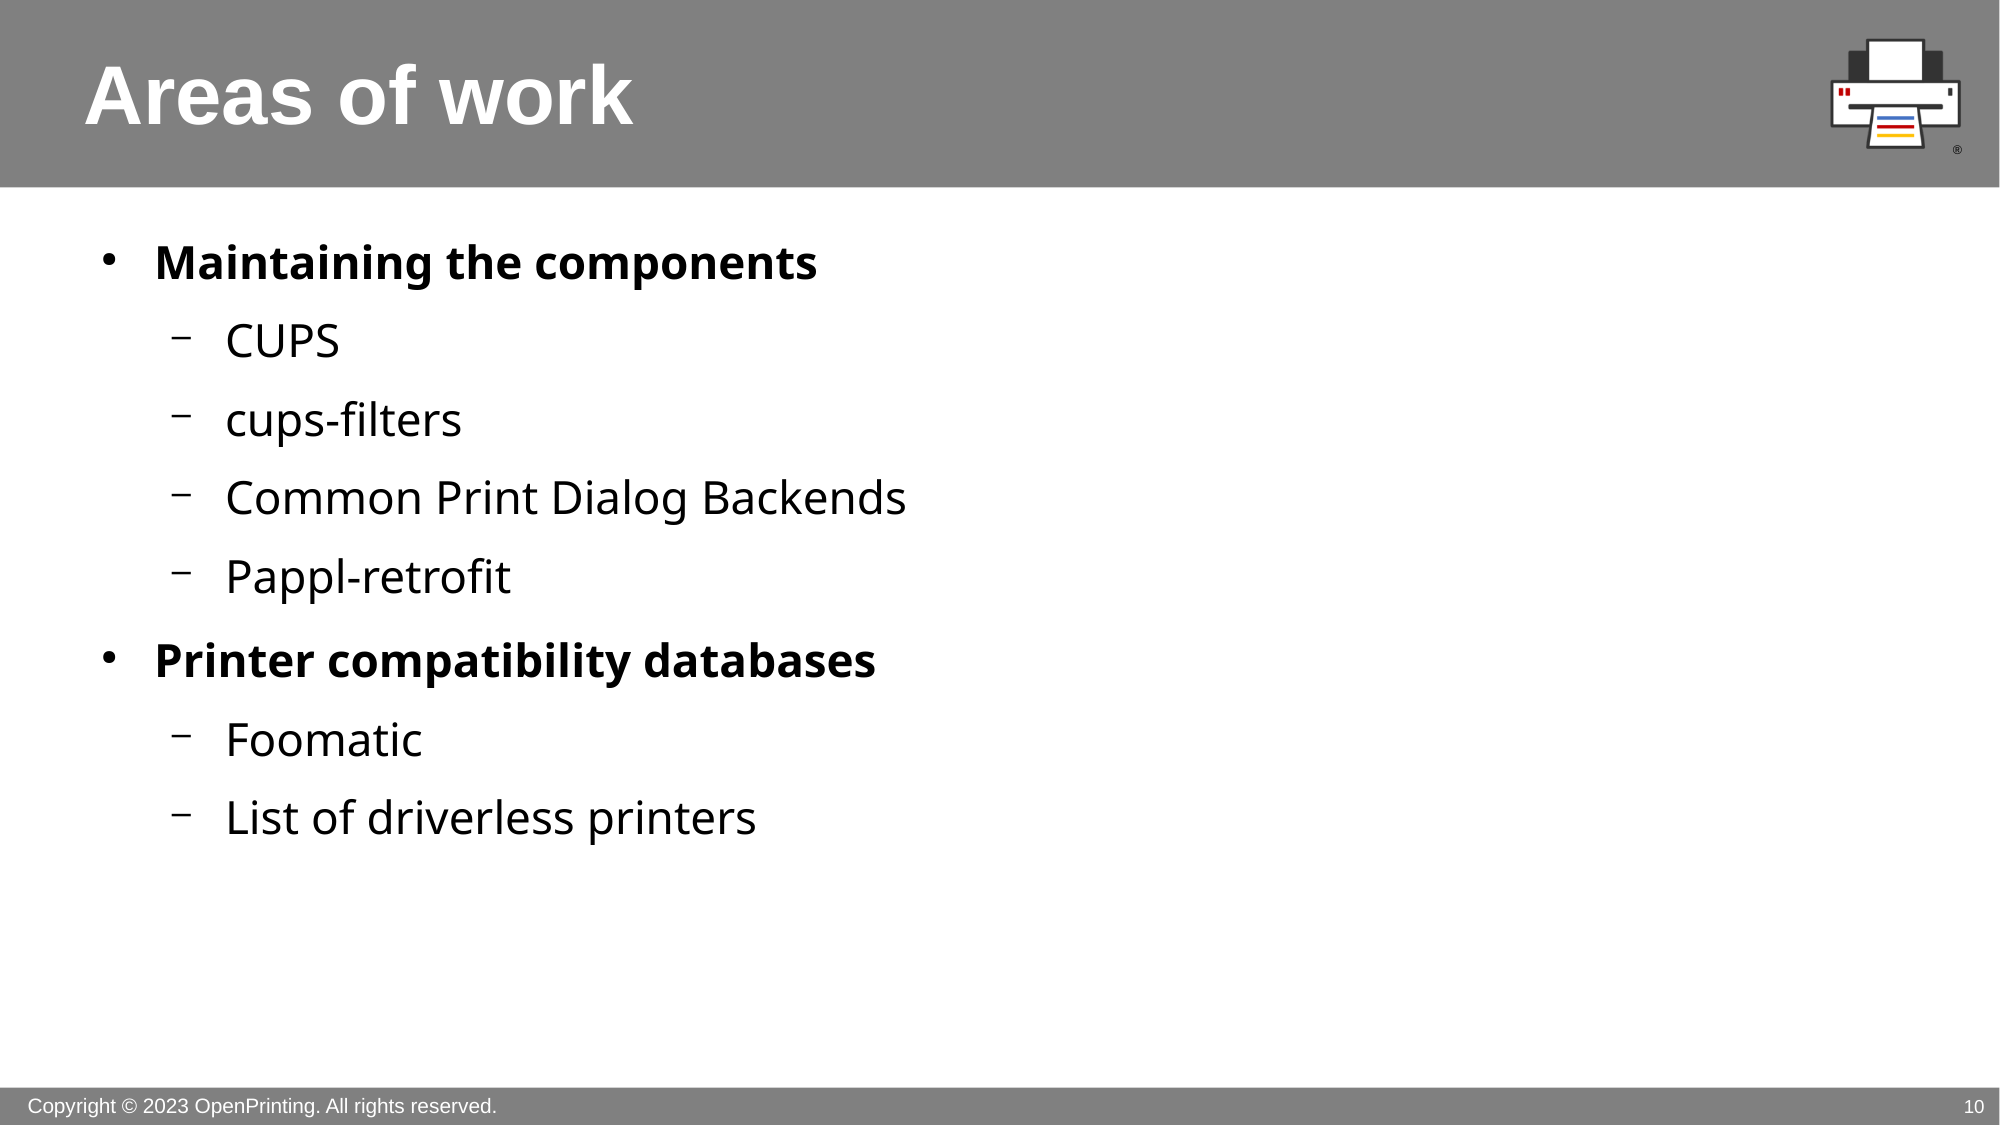

Areas of work
# Maintaining the components
CUPS
cups-filters
Common Print Dialog Backends
Pappl-retrofit
Printer compatibility databases
Foomatic
List of driverless printers